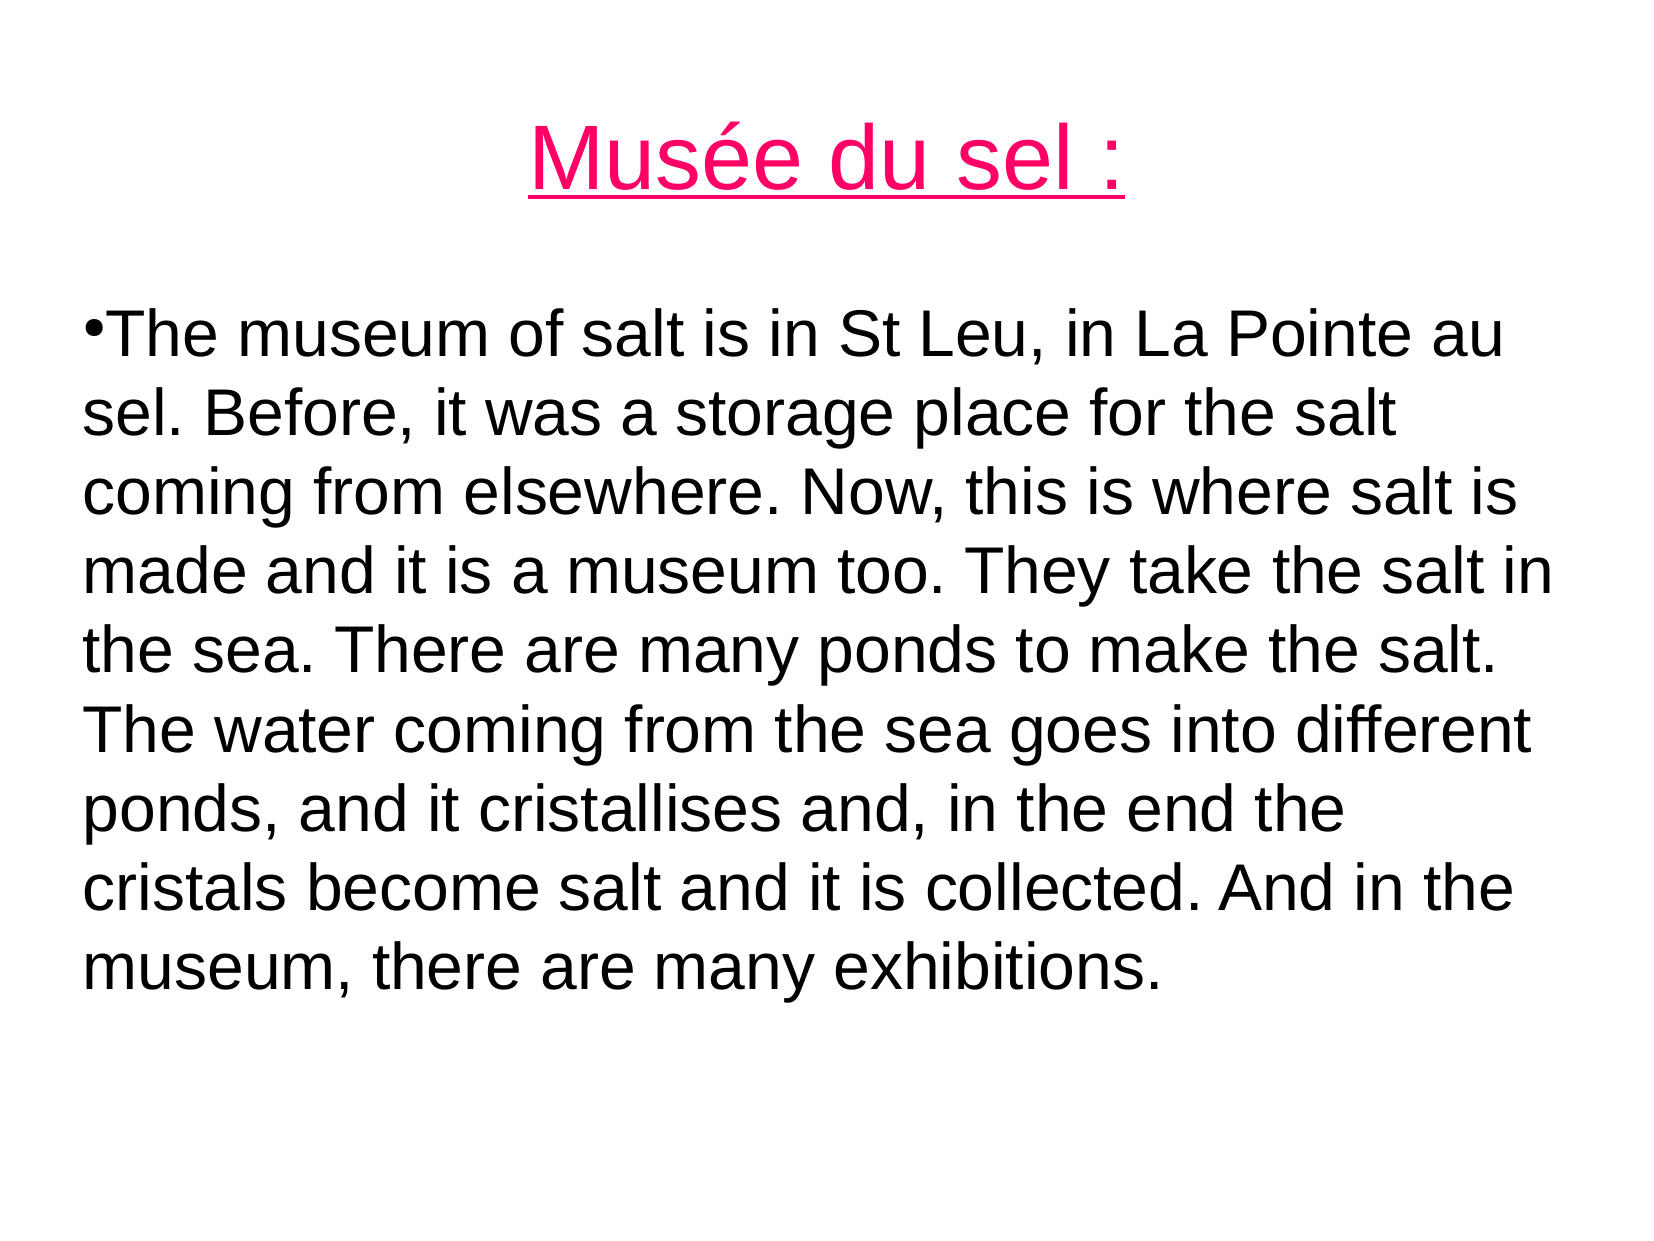

# Musée du sel :
The museum of salt is in St Leu, in La Pointe au sel. Before, it was a storage place for the salt coming from elsewhere. Now, this is where salt is made and it is a museum too. They take the salt in the sea. There are many ponds to make the salt. The water coming from the sea goes into different ponds, and it cristallises and, in the end the cristals become salt and it is collected. And in the museum, there are many exhibitions.